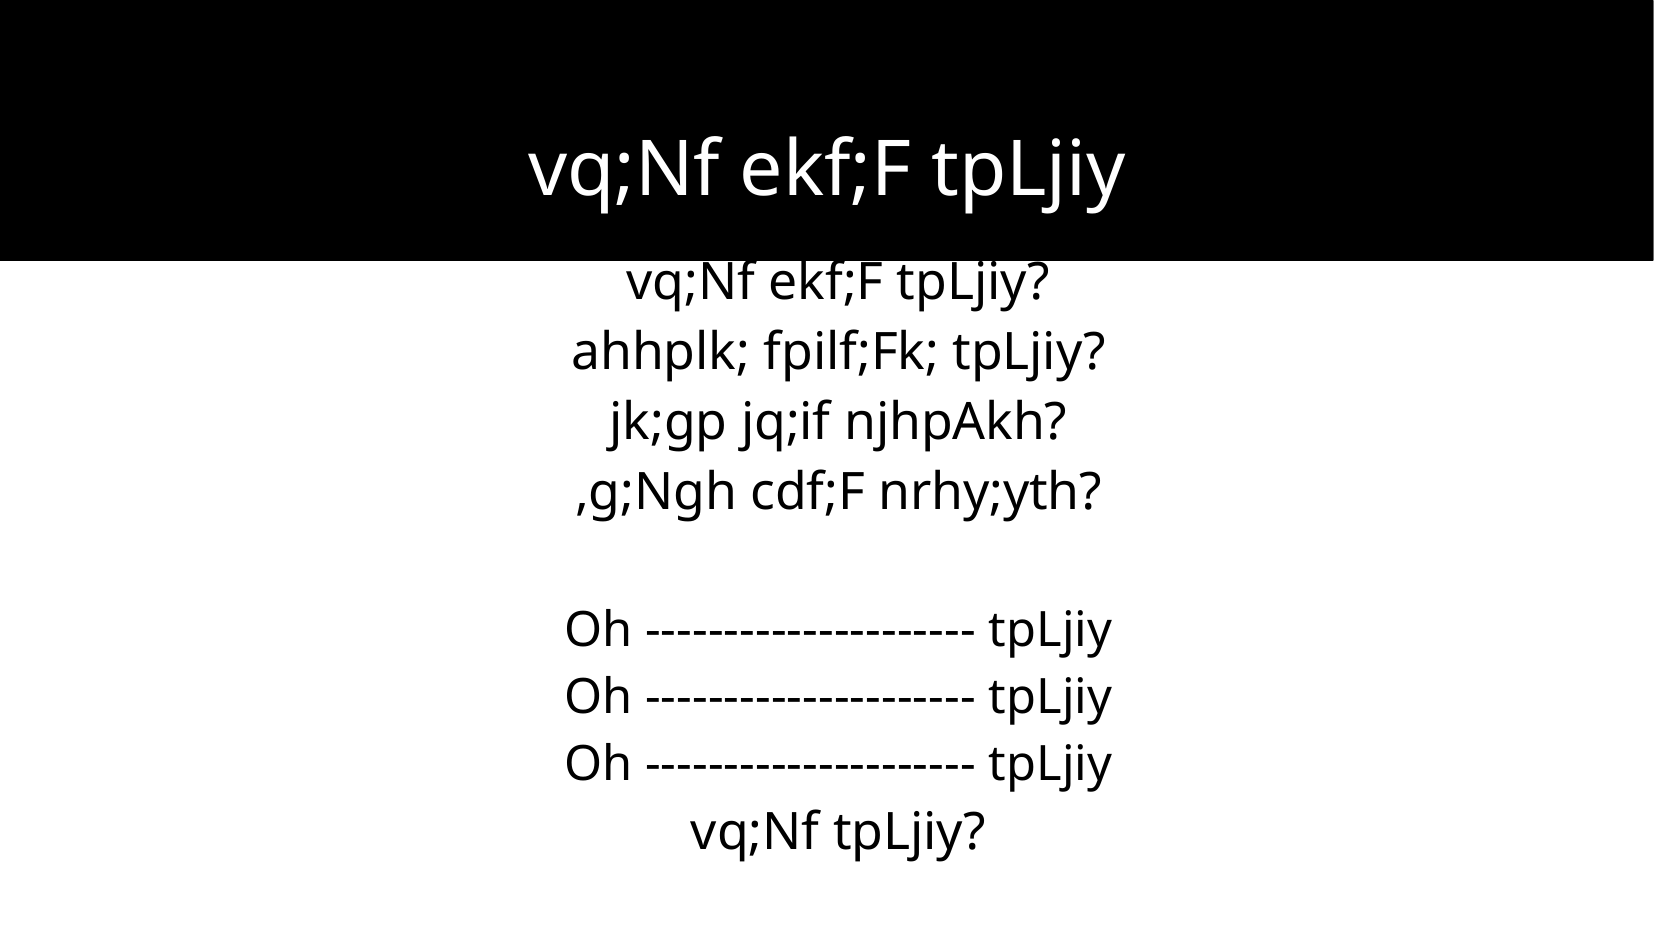

vq;Nf ekf;F tpLjiy
# vq;Nf ekf;F tpLjiy? ahhplk; fpilf;Fk; tpLjiy? jk;gp jq;if njhpAkh? ,g;Ngh cdf;F nrhy;yth? Oh --------------------- tpLjiy Oh --------------------- tpLjiy Oh --------------------- tpLjiy vq;Nf tpLjiy?